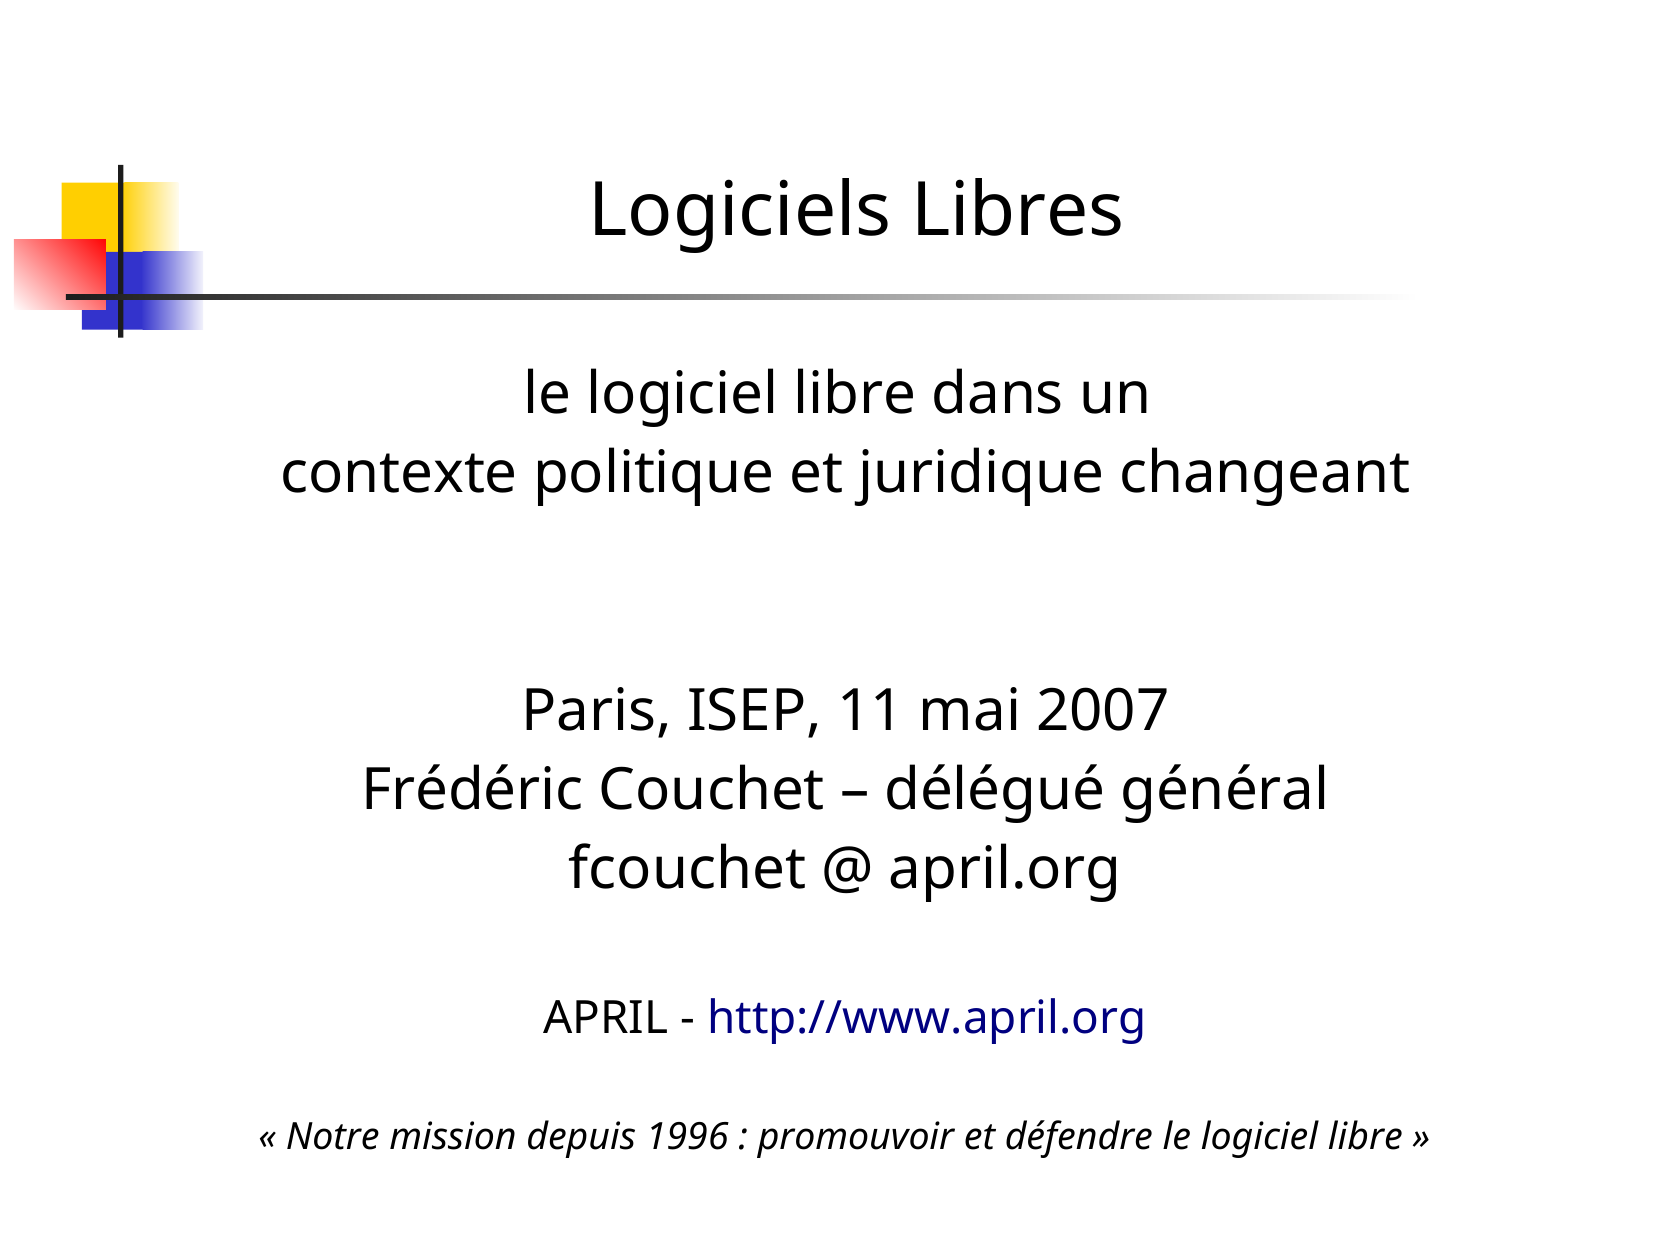

# Logiciels Libres
le logiciel libre dans un
contexte politique et juridique changeant
Paris, ISEP, 11 mai 2007
Frédéric Couchet – délégué général
fcouchet @ april.org
APRIL - http://www.april.org
« Notre mission depuis 1996 : promouvoir et défendre le logiciel libre »